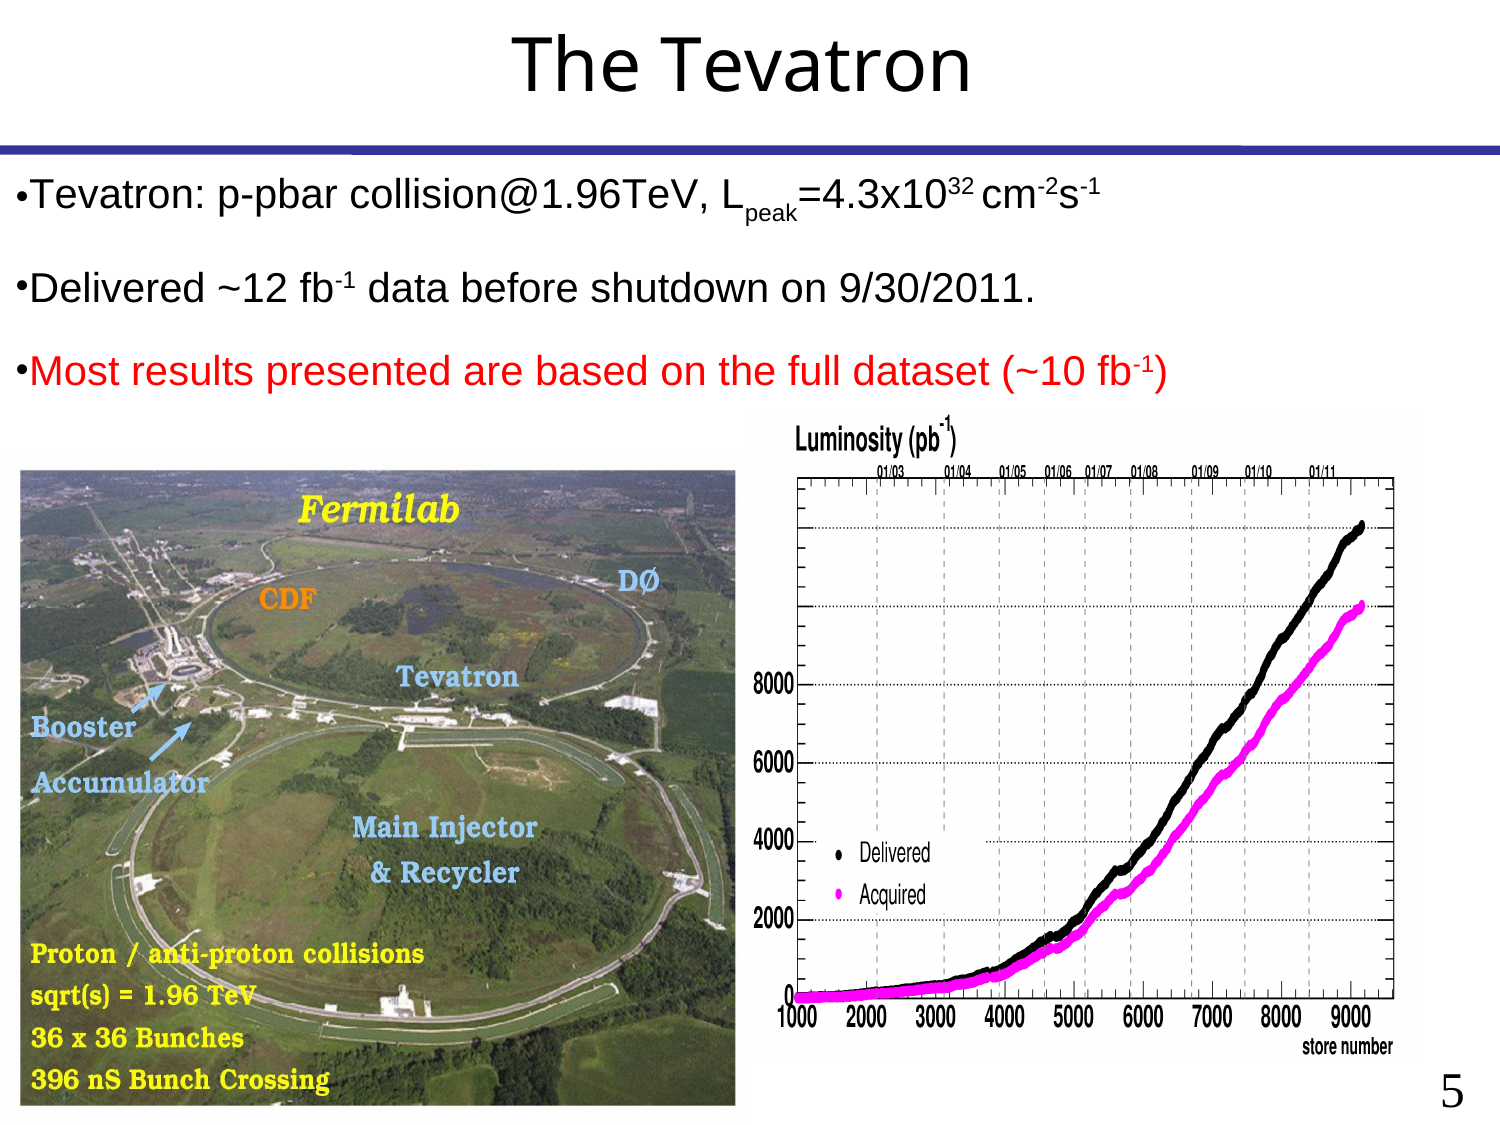

# The Tevatron
Tevatron: p-pbar collision@1.96TeV, Lpeak=4.3x1032 cm-2s-1
Delivered ~12 fb-1 data before shutdown on 9/30/2011.
Most results presented are based on the full dataset (~10 fb-1)
5